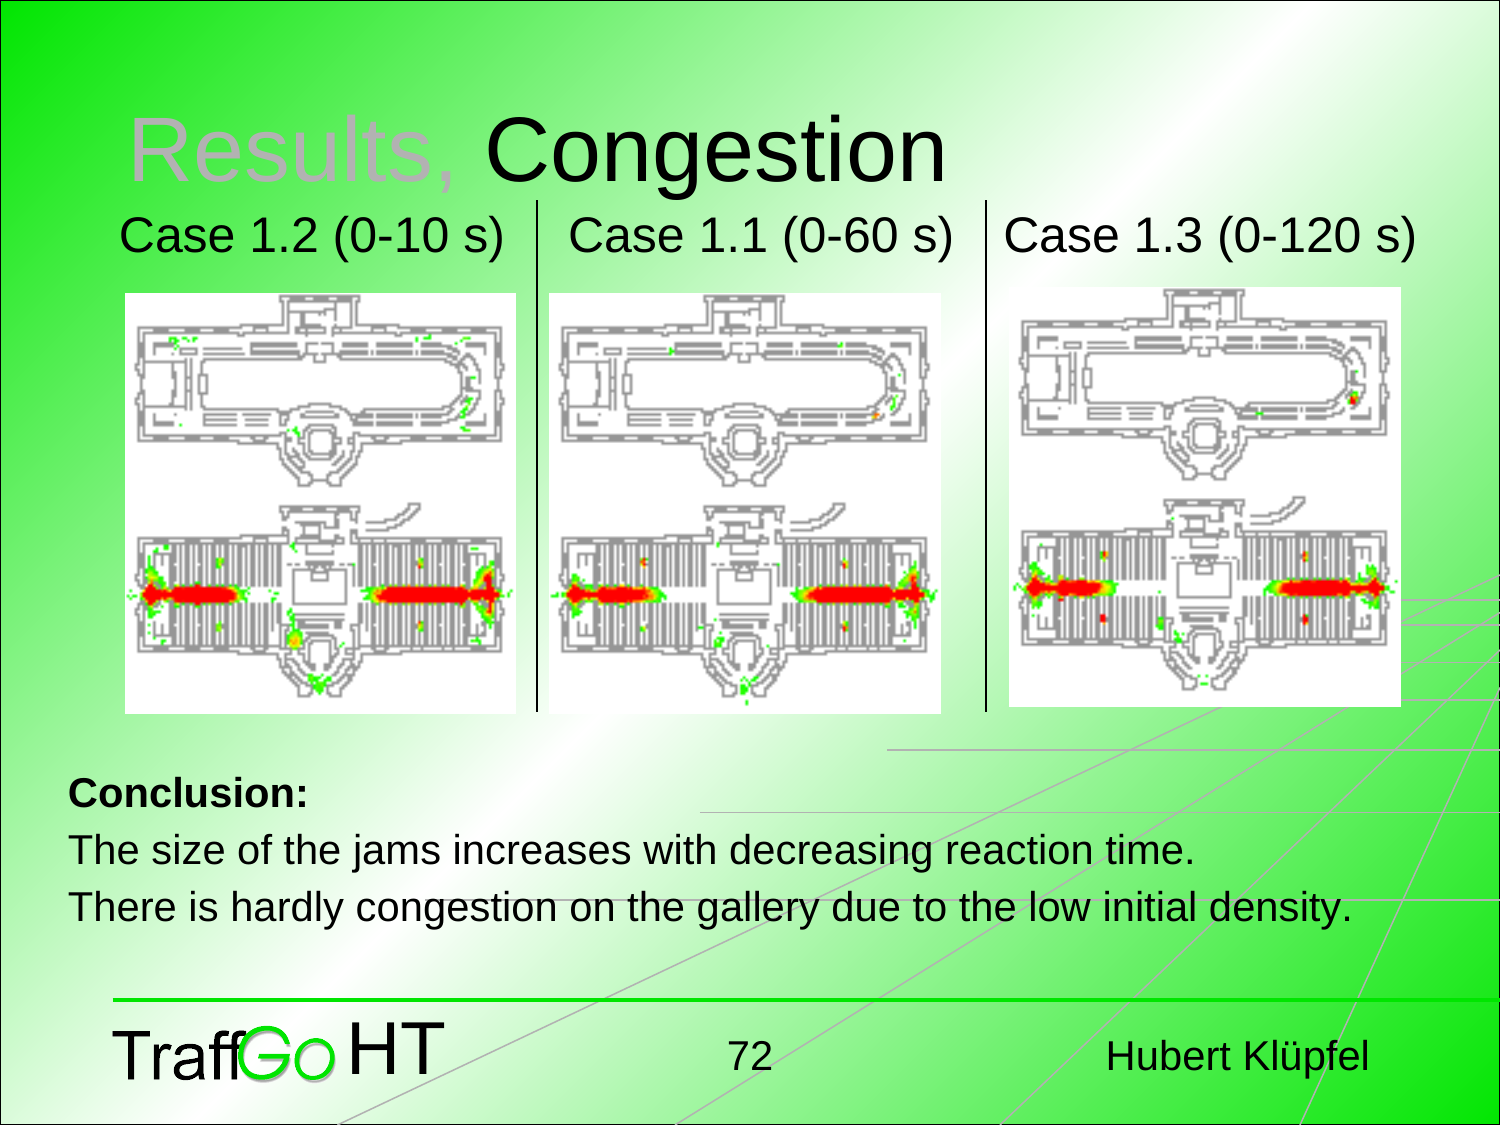

# Results, Congestion
Case 1.2 (0-10 s)
Case 1.1 (0-60 s)
Case 1.3 (0-120 s)
Conclusion:
The size of the jams increases with decreasing reaction time.
There is hardly congestion on the gallery due to the low initial density.